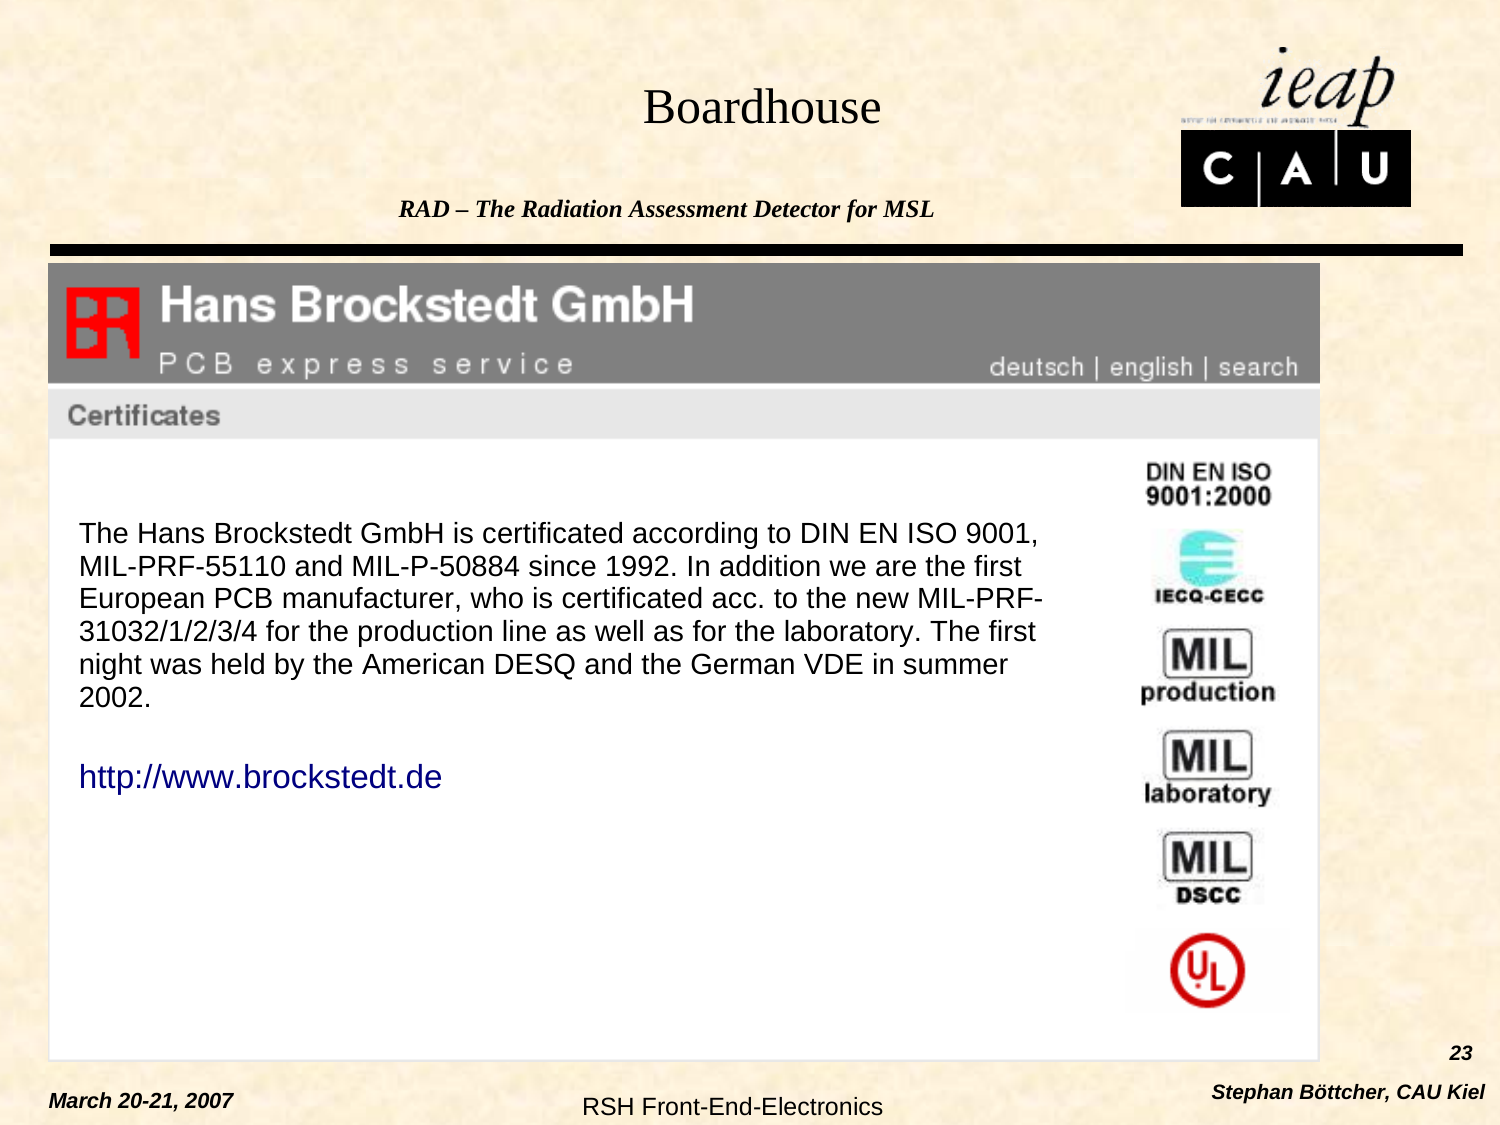

# Boardhouse
The Hans Brockstedt GmbH is certificated according to DIN EN ISO 9001, MIL-PRF-55110 and MIL-P-50884 since 1992. In addition we are the first European PCB manufacturer, who is certificated acc. to the new MIL-PRF-31032/1/2/3/4 for the production line as well as for the laboratory. The first night was held by the American DESQ and the German VDE in summer 2002.
http://www.brockstedt.de
23
March 20, 2007
RSH Front-End-Electronics